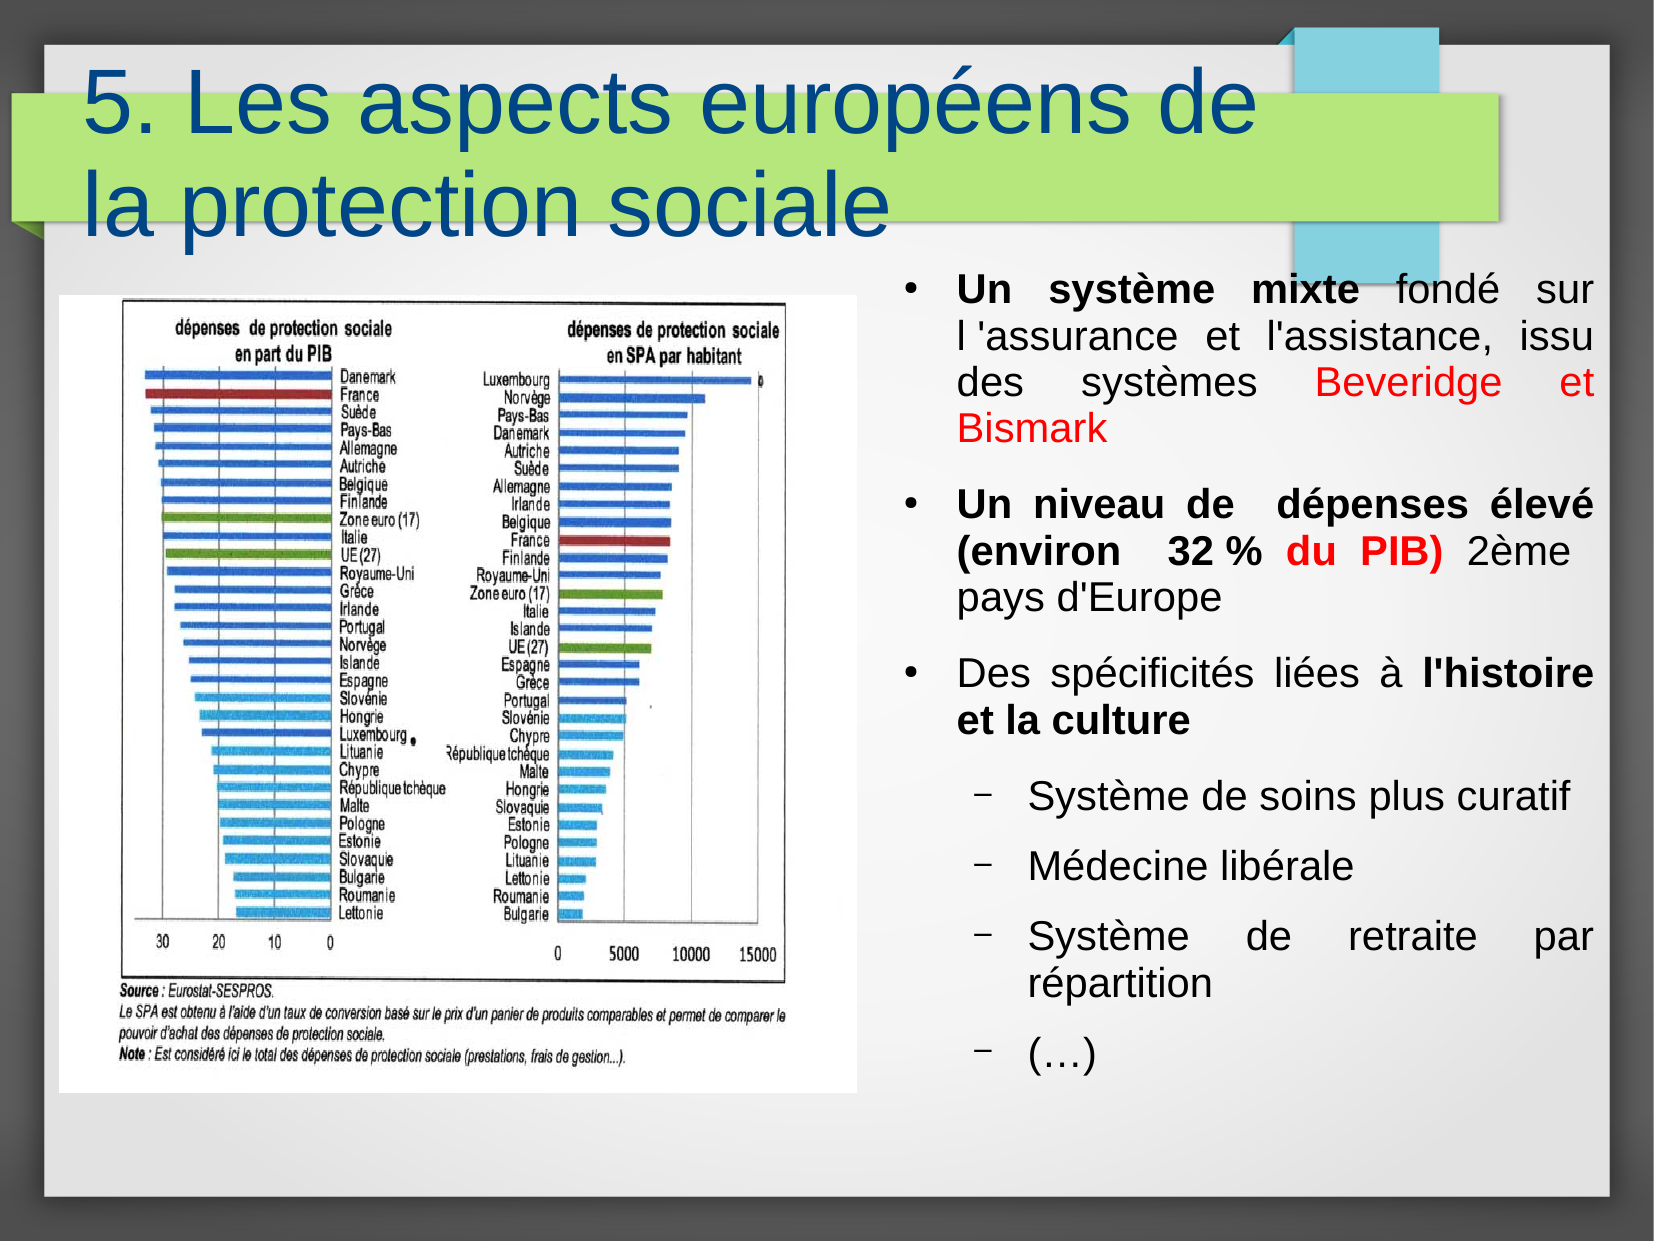

5. Les aspects européens de la protection sociale
# Un système mixte fondé sur l 'assurance et l'assistance, issu des systèmes Beveridge et Bismark
Un niveau de dépenses élevé (environ 32 % du PIB) 2ème pays d'Europe
Des spécificités liées à l'histoire et la culture
Système de soins plus curatif
Médecine libérale
Système de retraite par répartition
(…)